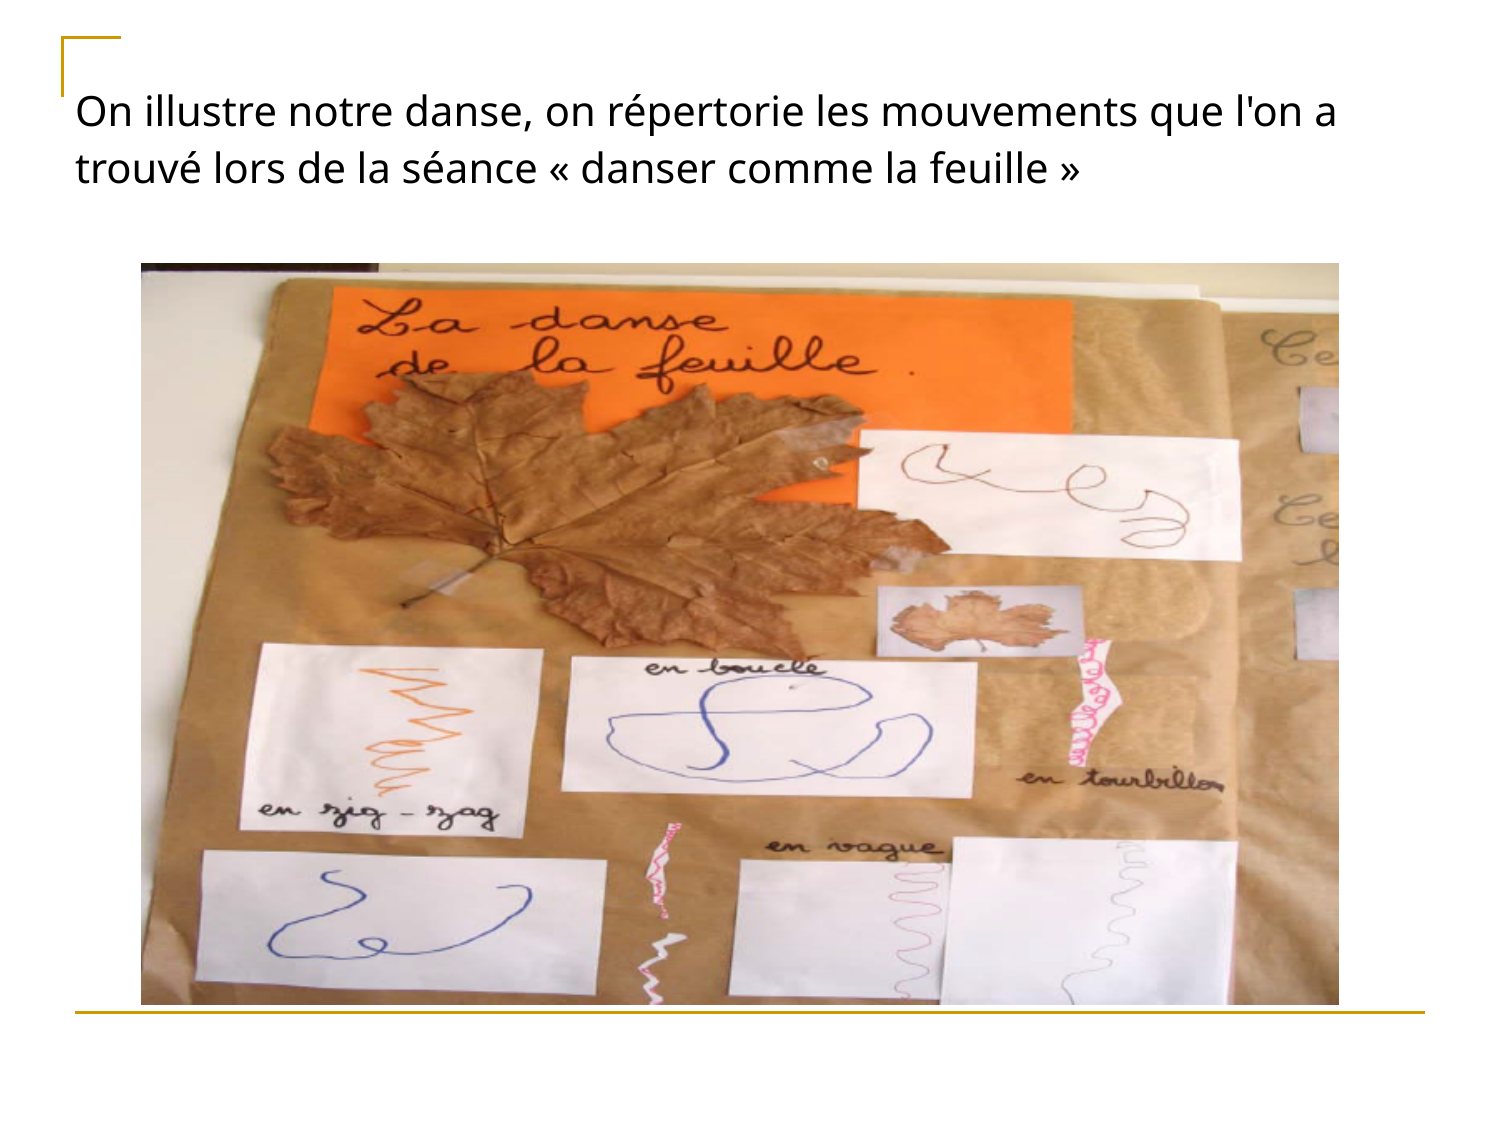

# On illustre notre danse, on répertorie les mouvements que l'on a trouvé lors de la séance « danser comme la feuille »